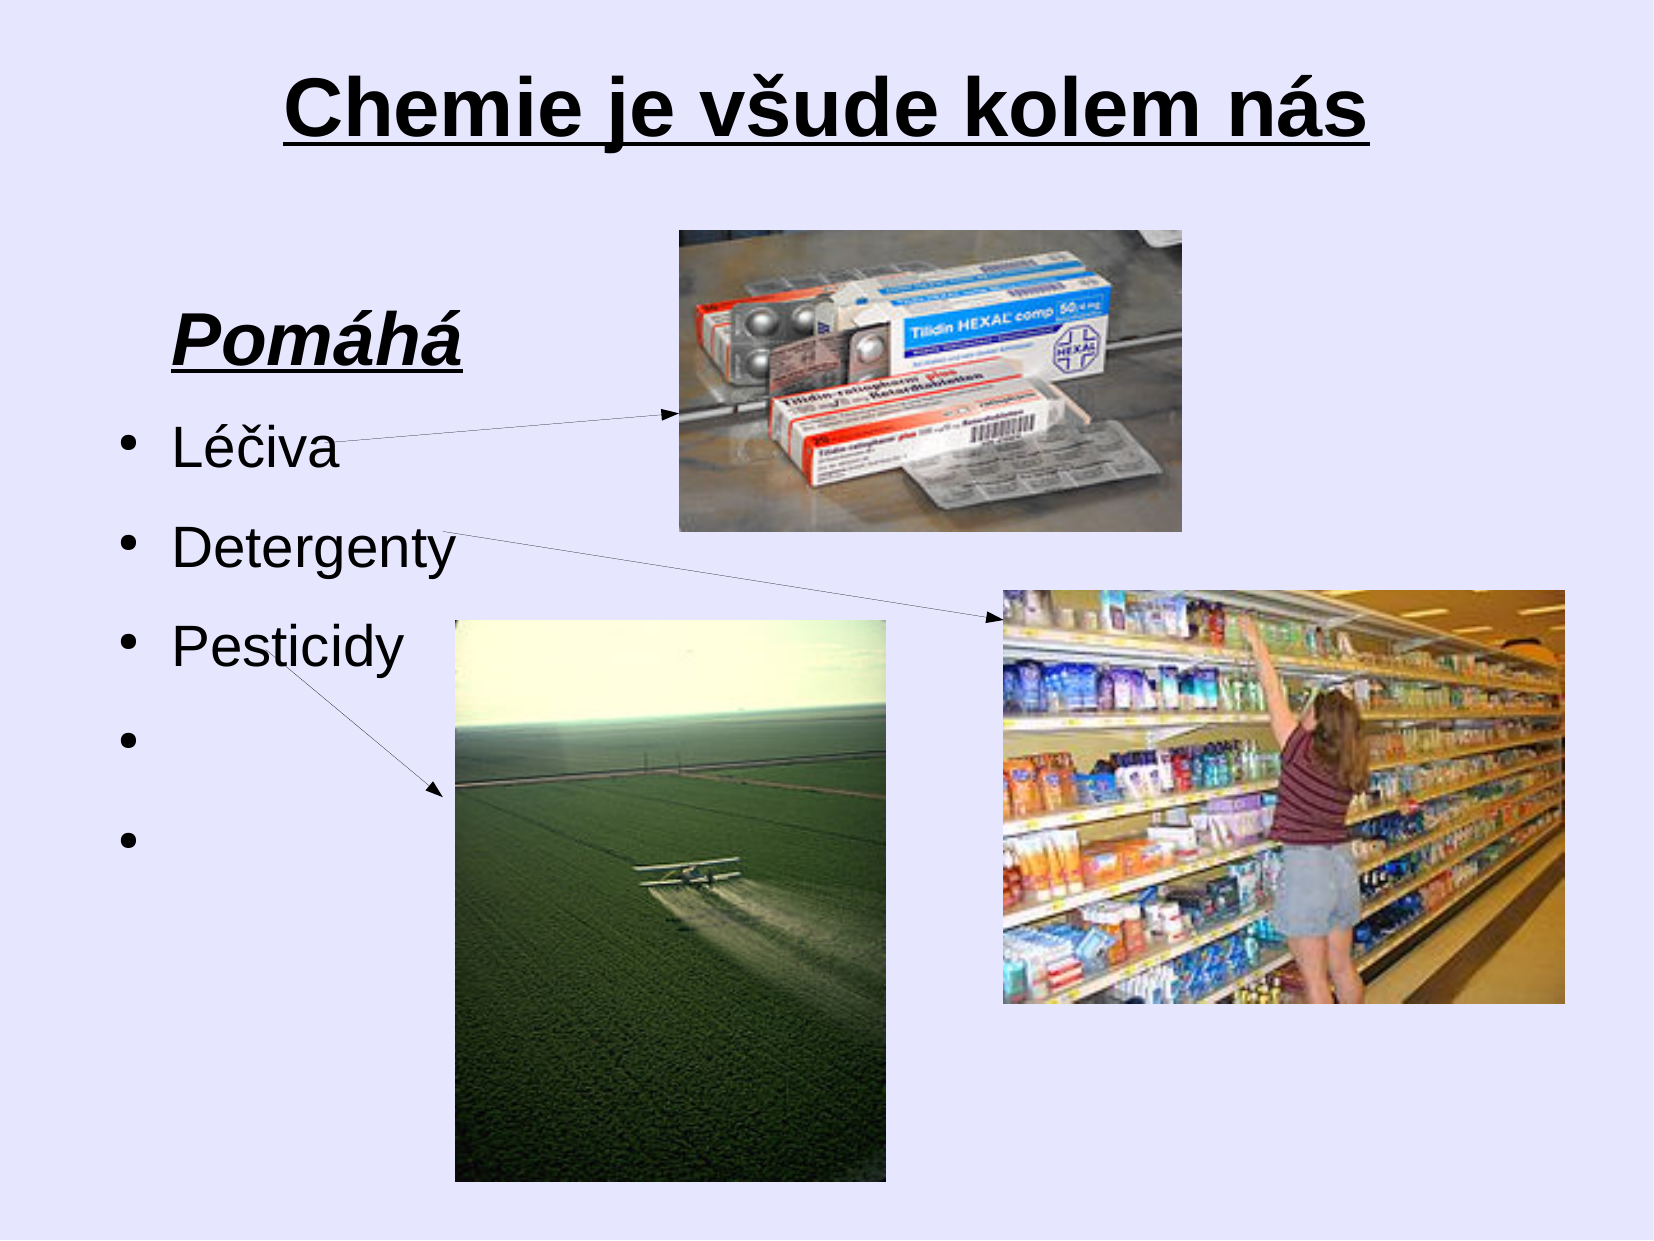

# Chemie je všude kolem nás
Pomáhá
Léčiva
Detergenty
Pesticidy